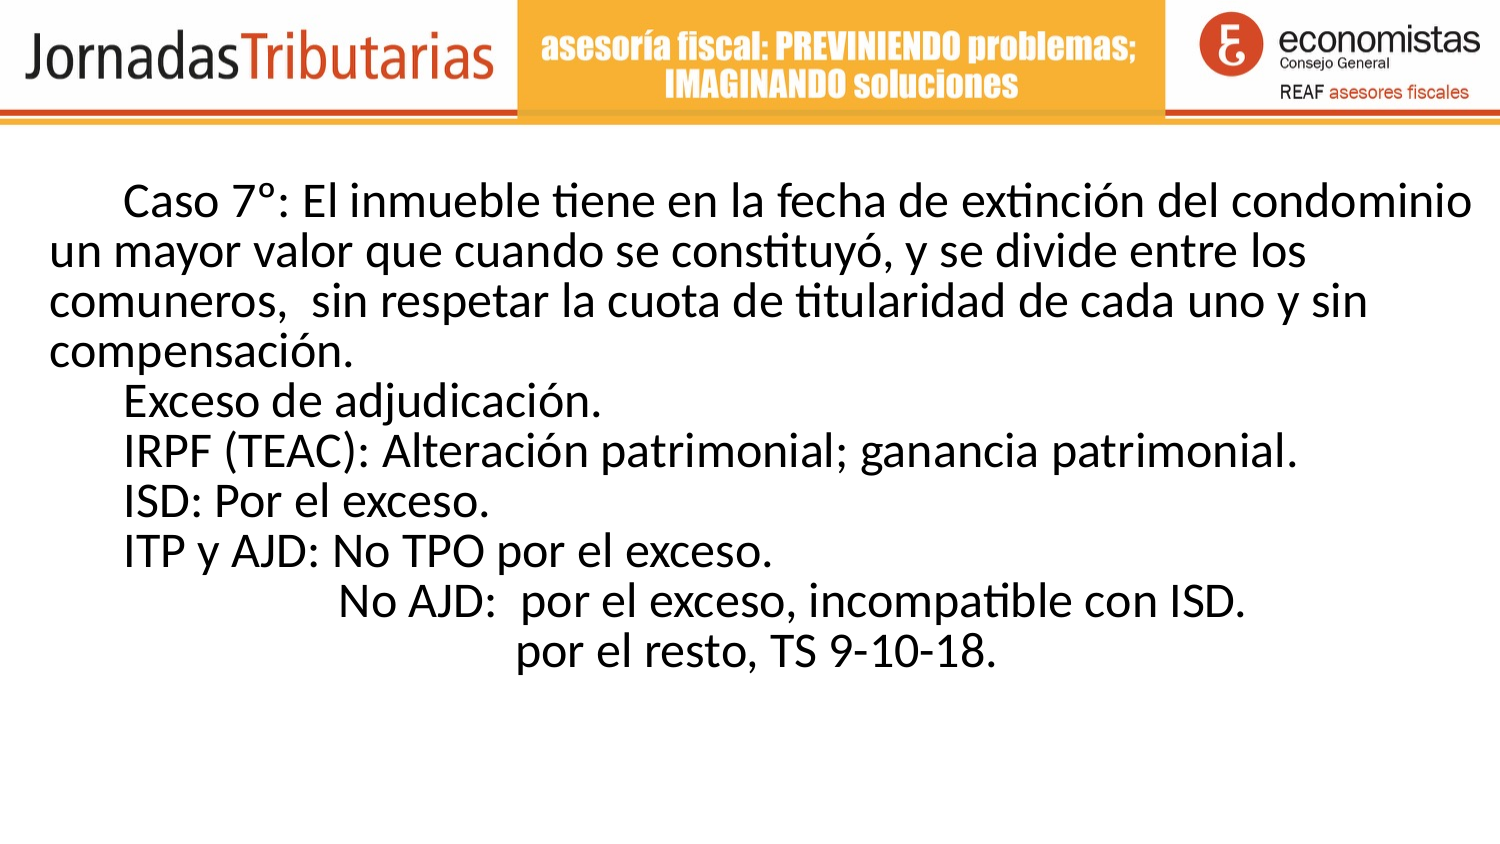

Caso 7º: El inmueble tiene en la fecha de extinción del condominio un mayor valor que cuando se constituyó, y se divide entre los comuneros, sin respetar la cuota de titularidad de cada uno y sin compensación.
	Exceso de adjudicación.
	IRPF (TEAC): Alteración patrimonial; ganancia patrimonial.
	ISD: Por el exceso.
	ITP y AJD: No TPO por el exceso.
			 No AJD: por el exceso, incompatible con ISD.
						 por el resto, TS 9-10-18.